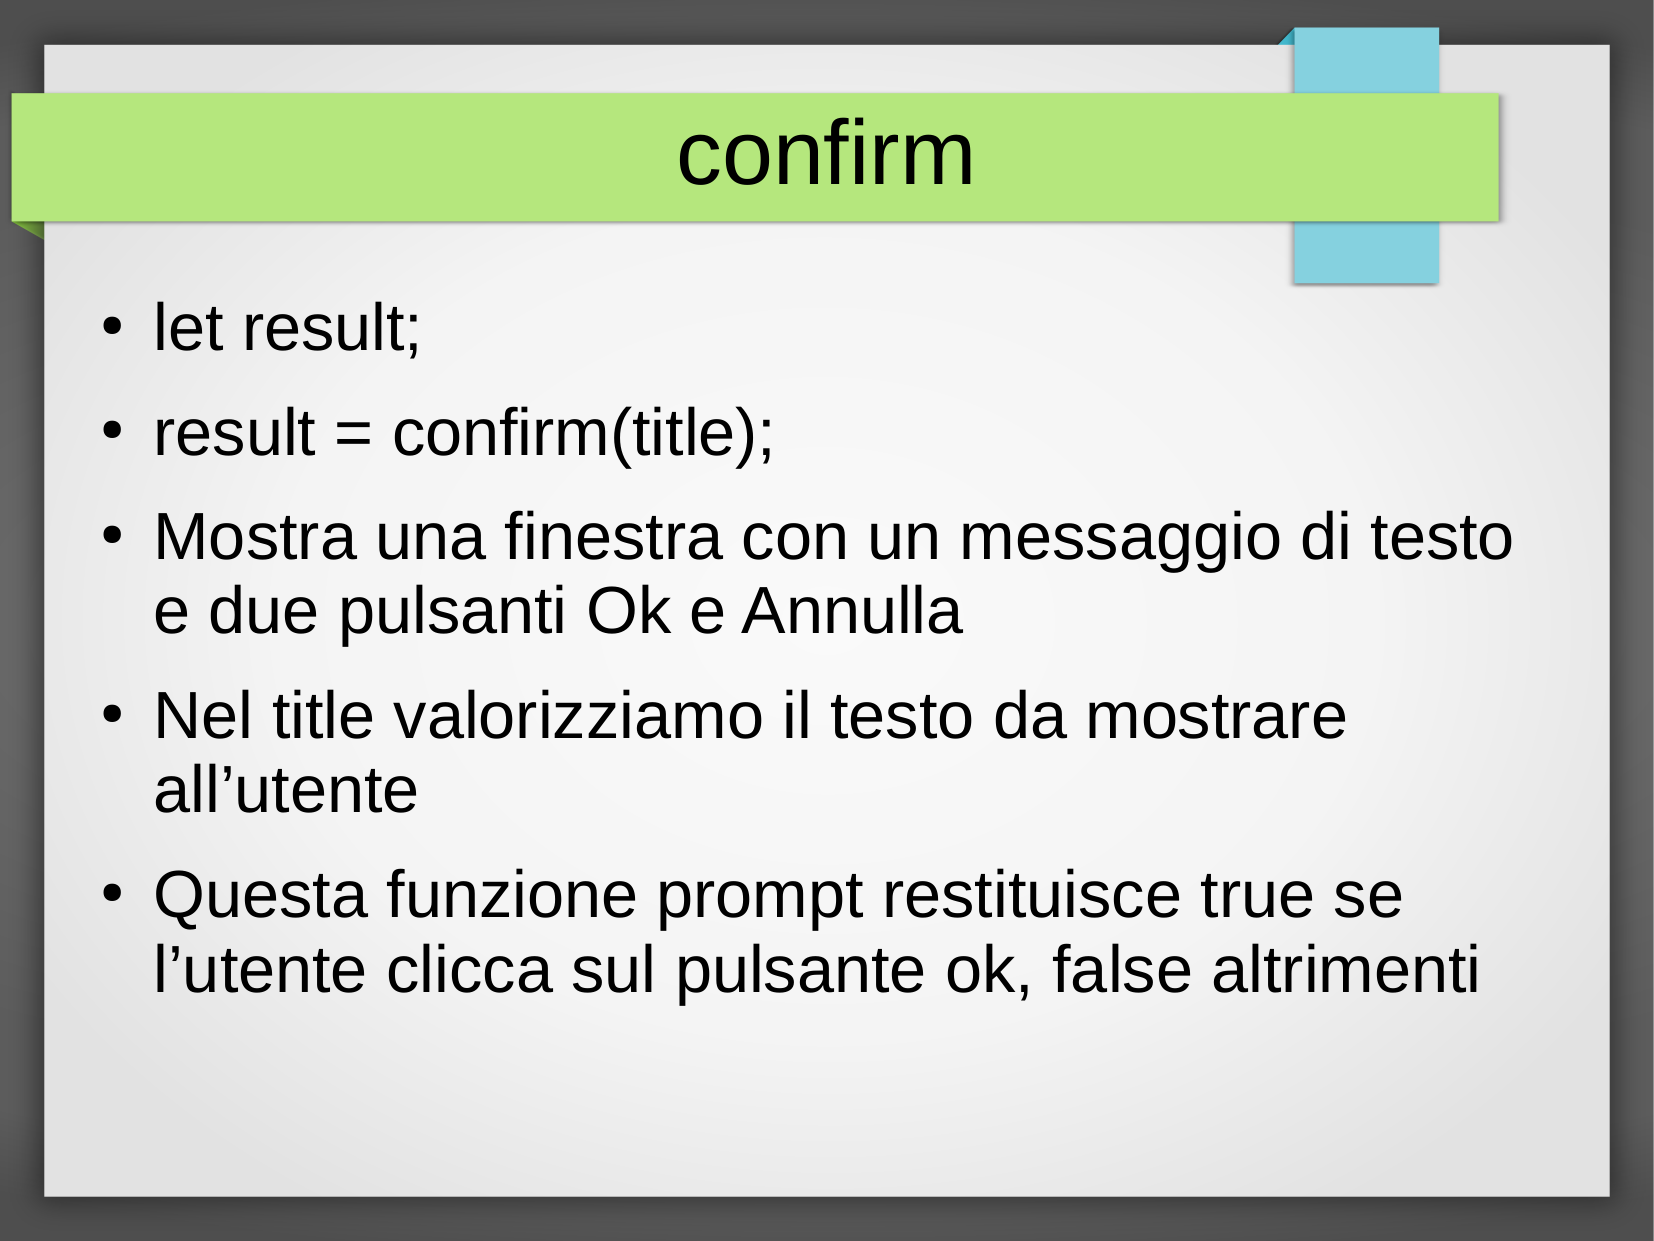

# confirm
let result;
result = confirm(title);
Mostra una finestra con un messaggio di testo e due pulsanti Ok e Annulla
Nel title valorizziamo il testo da mostrare all’utente
Questa funzione prompt restituisce true se l’utente clicca sul pulsante ok, false altrimenti